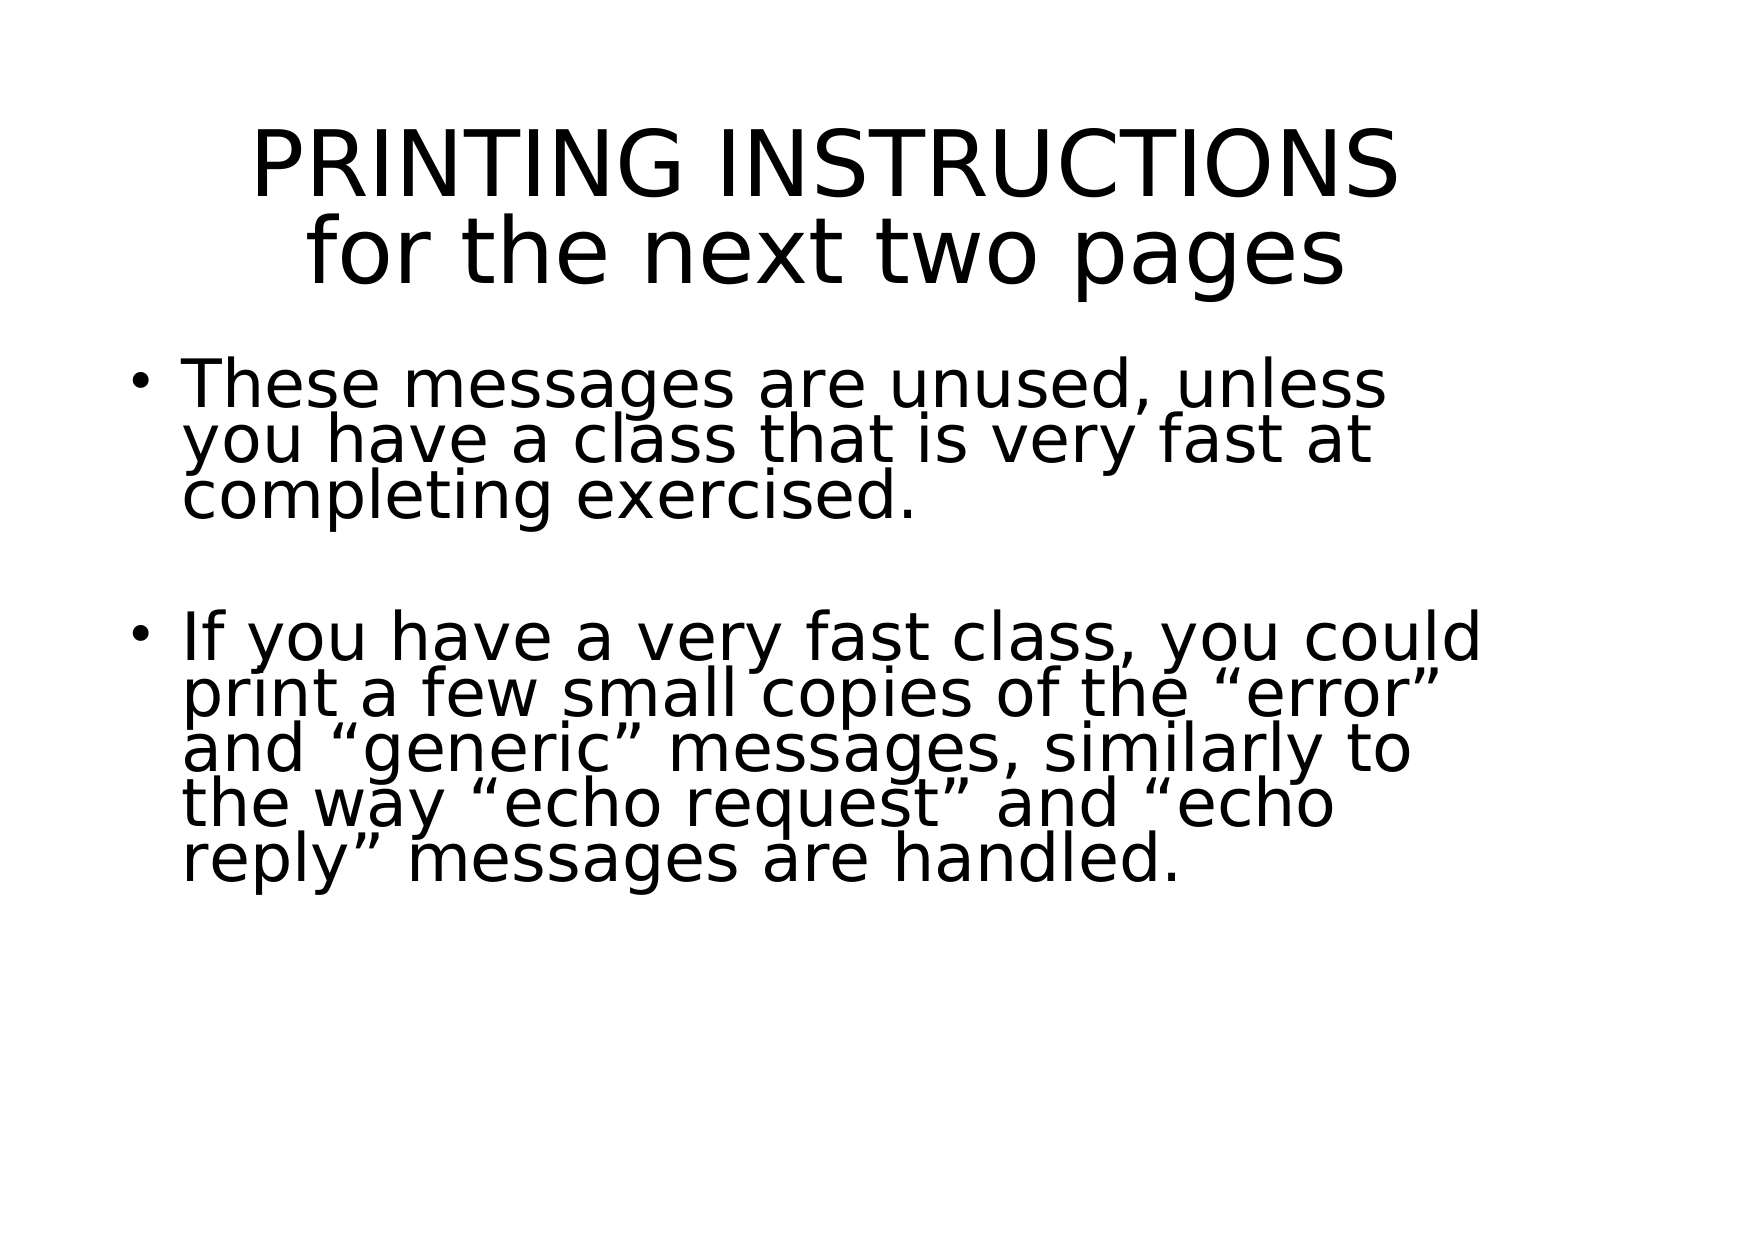

# PRINTING INSTRUCTIONS for the next two pages
These messages are unused, unless you have a class that is very fast at completing exercised.
If you have a very fast class, you could print a few small copies of the “error” and “generic” messages, similarly to the way “echo request” and “echo reply” messages are handled.